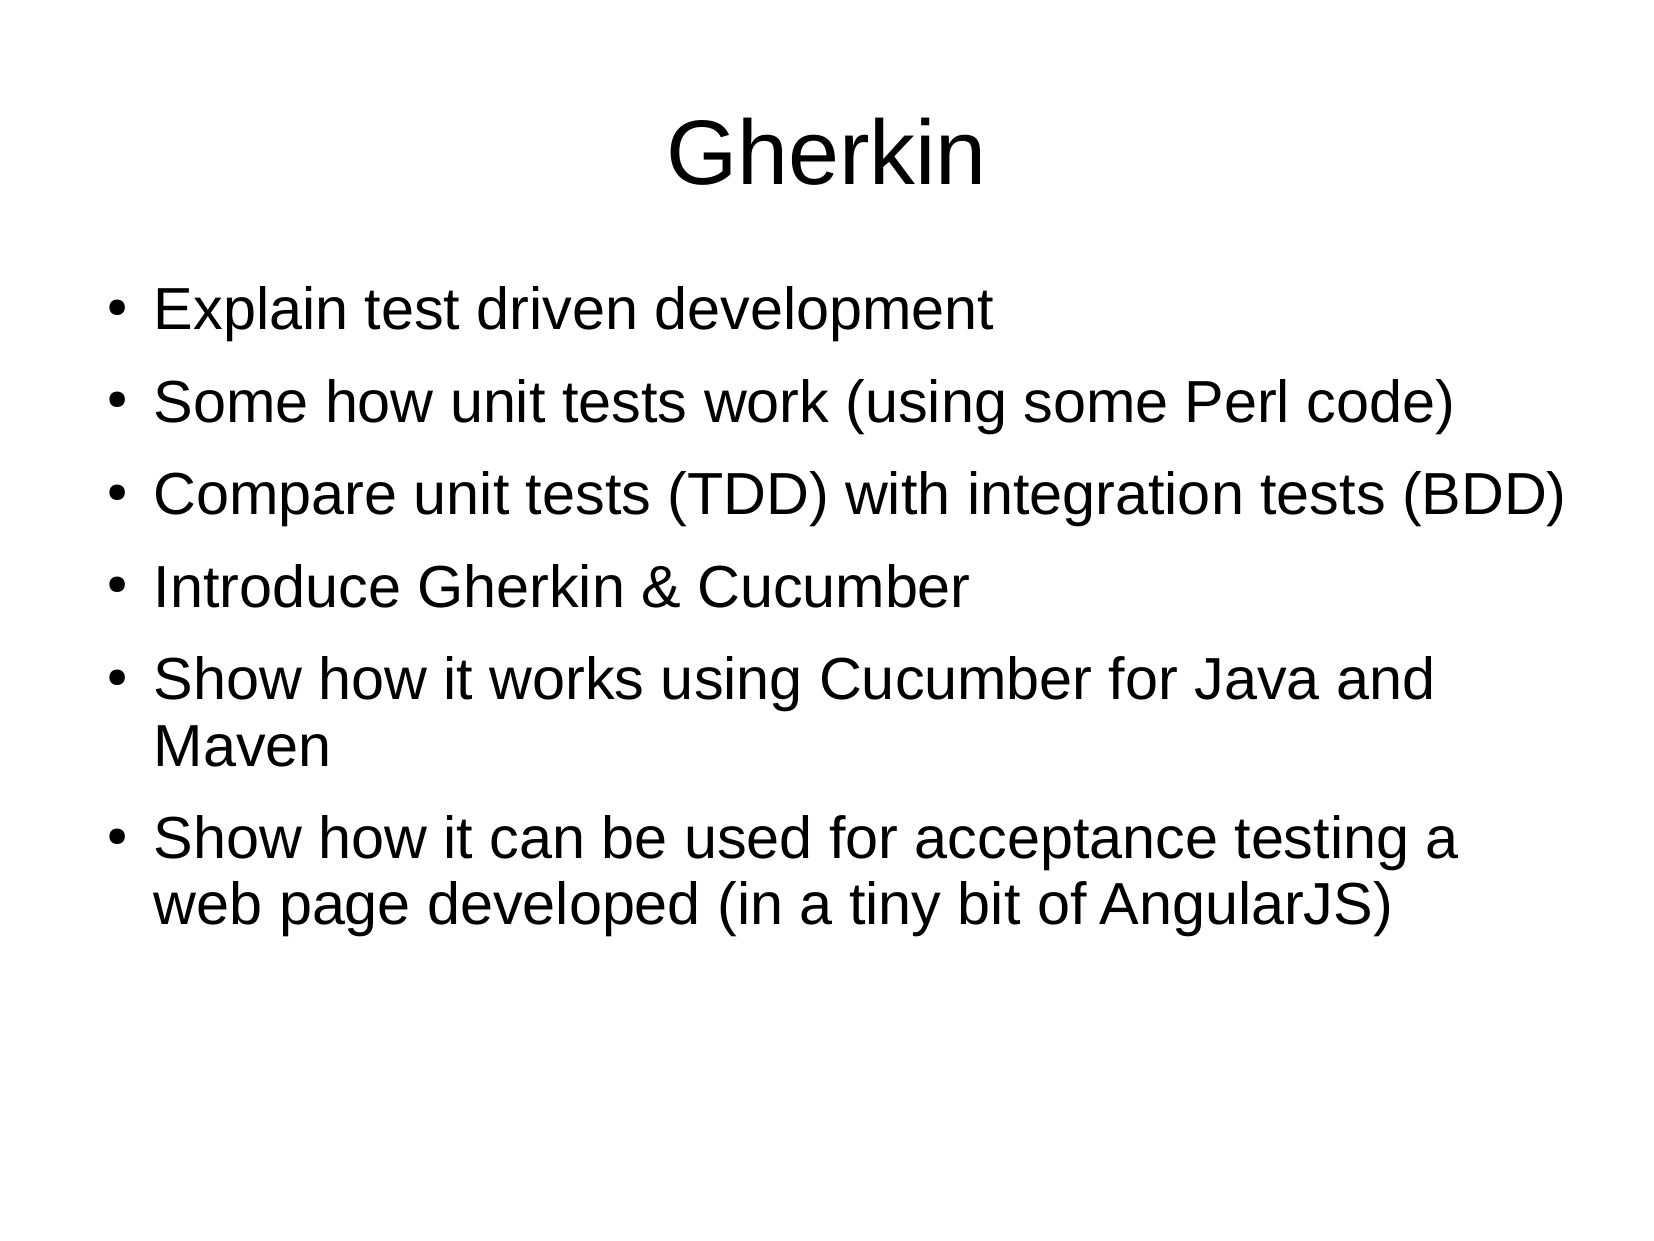

# Gherkin
Explain test driven development
Some how unit tests work (using some Perl code)
Compare unit tests (TDD) with integration tests (BDD)
Introduce Gherkin & Cucumber
Show how it works using Cucumber for Java and Maven
Show how it can be used for acceptance testing a web page developed (in a tiny bit of AngularJS)